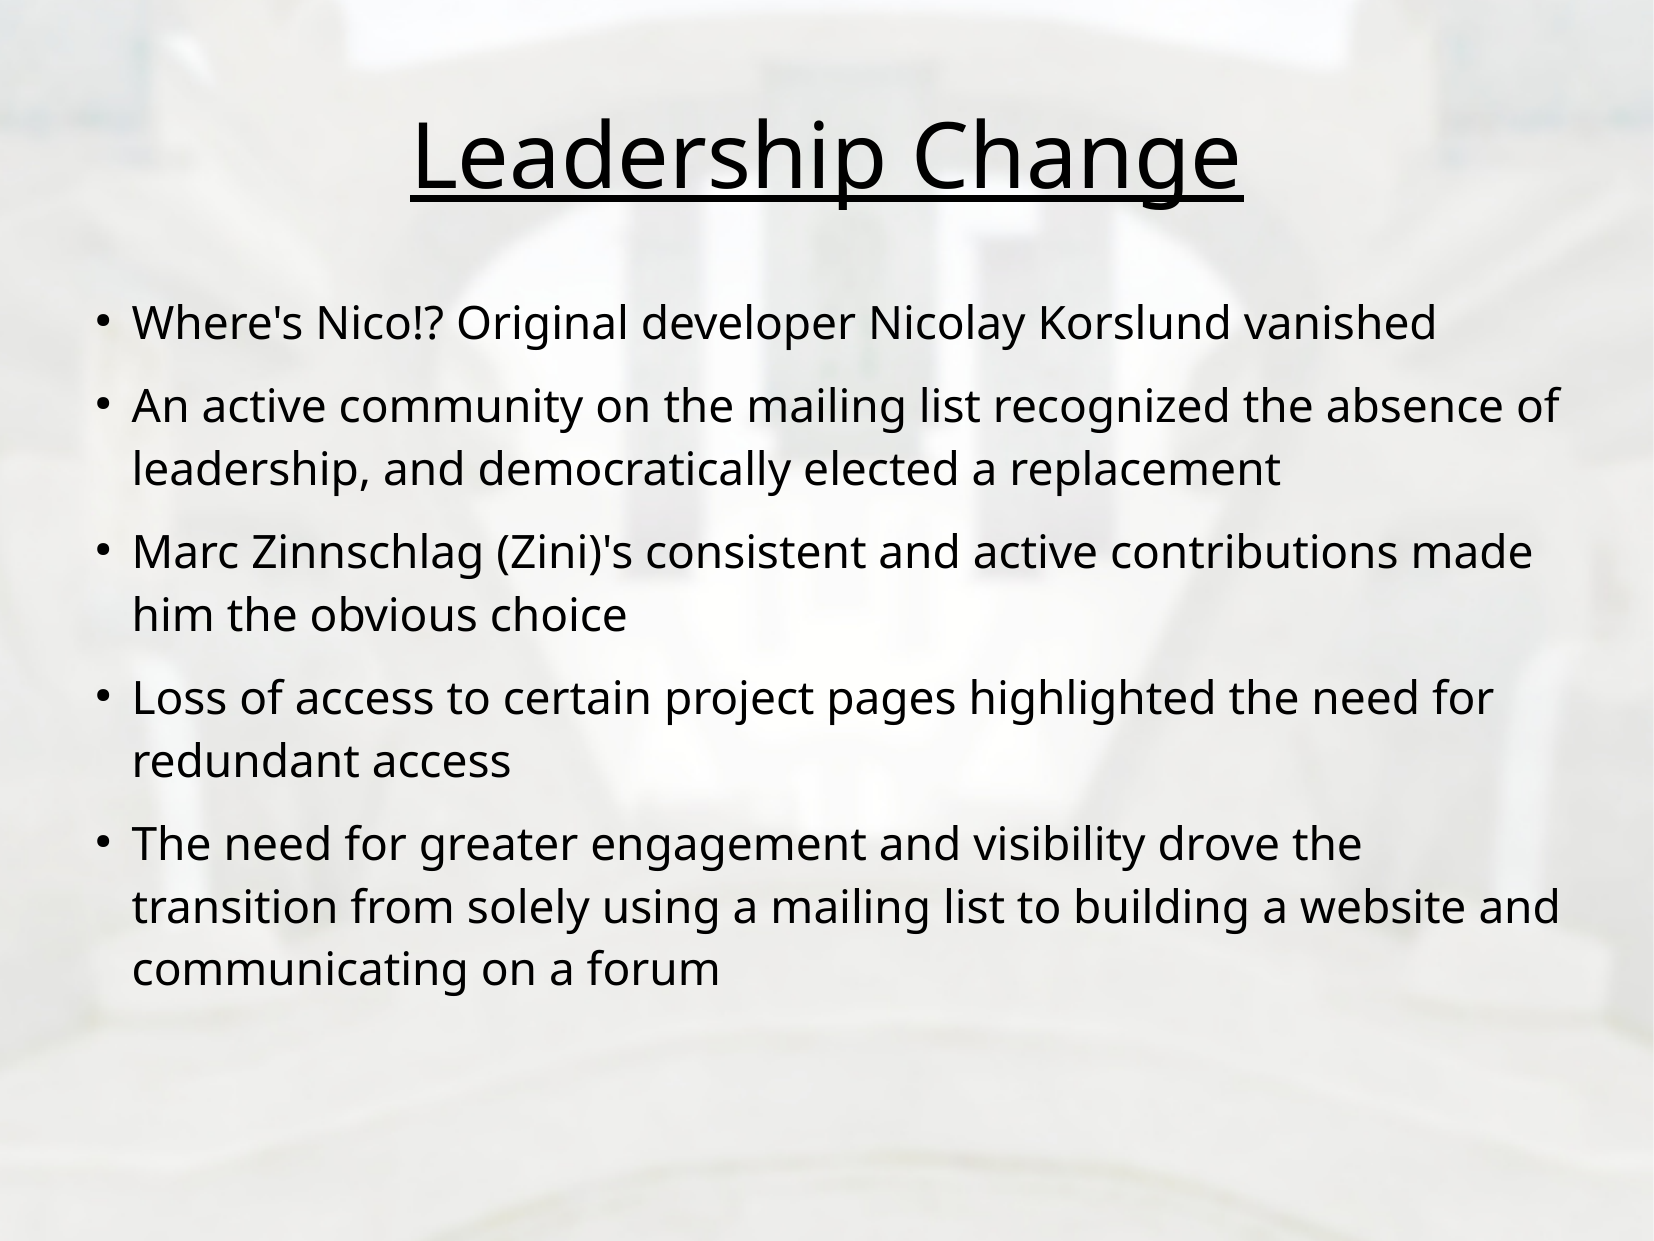

# Leadership Change
Where's Nico!? Original developer Nicolay Korslund vanished
An active community on the mailing list recognized the absence of leadership, and democratically elected a replacement
Marc Zinnschlag (Zini)'s consistent and active contributions made him the obvious choice
Loss of access to certain project pages highlighted the need for redundant access
The need for greater engagement and visibility drove the transition from solely using a mailing list to building a website and communicating on a forum